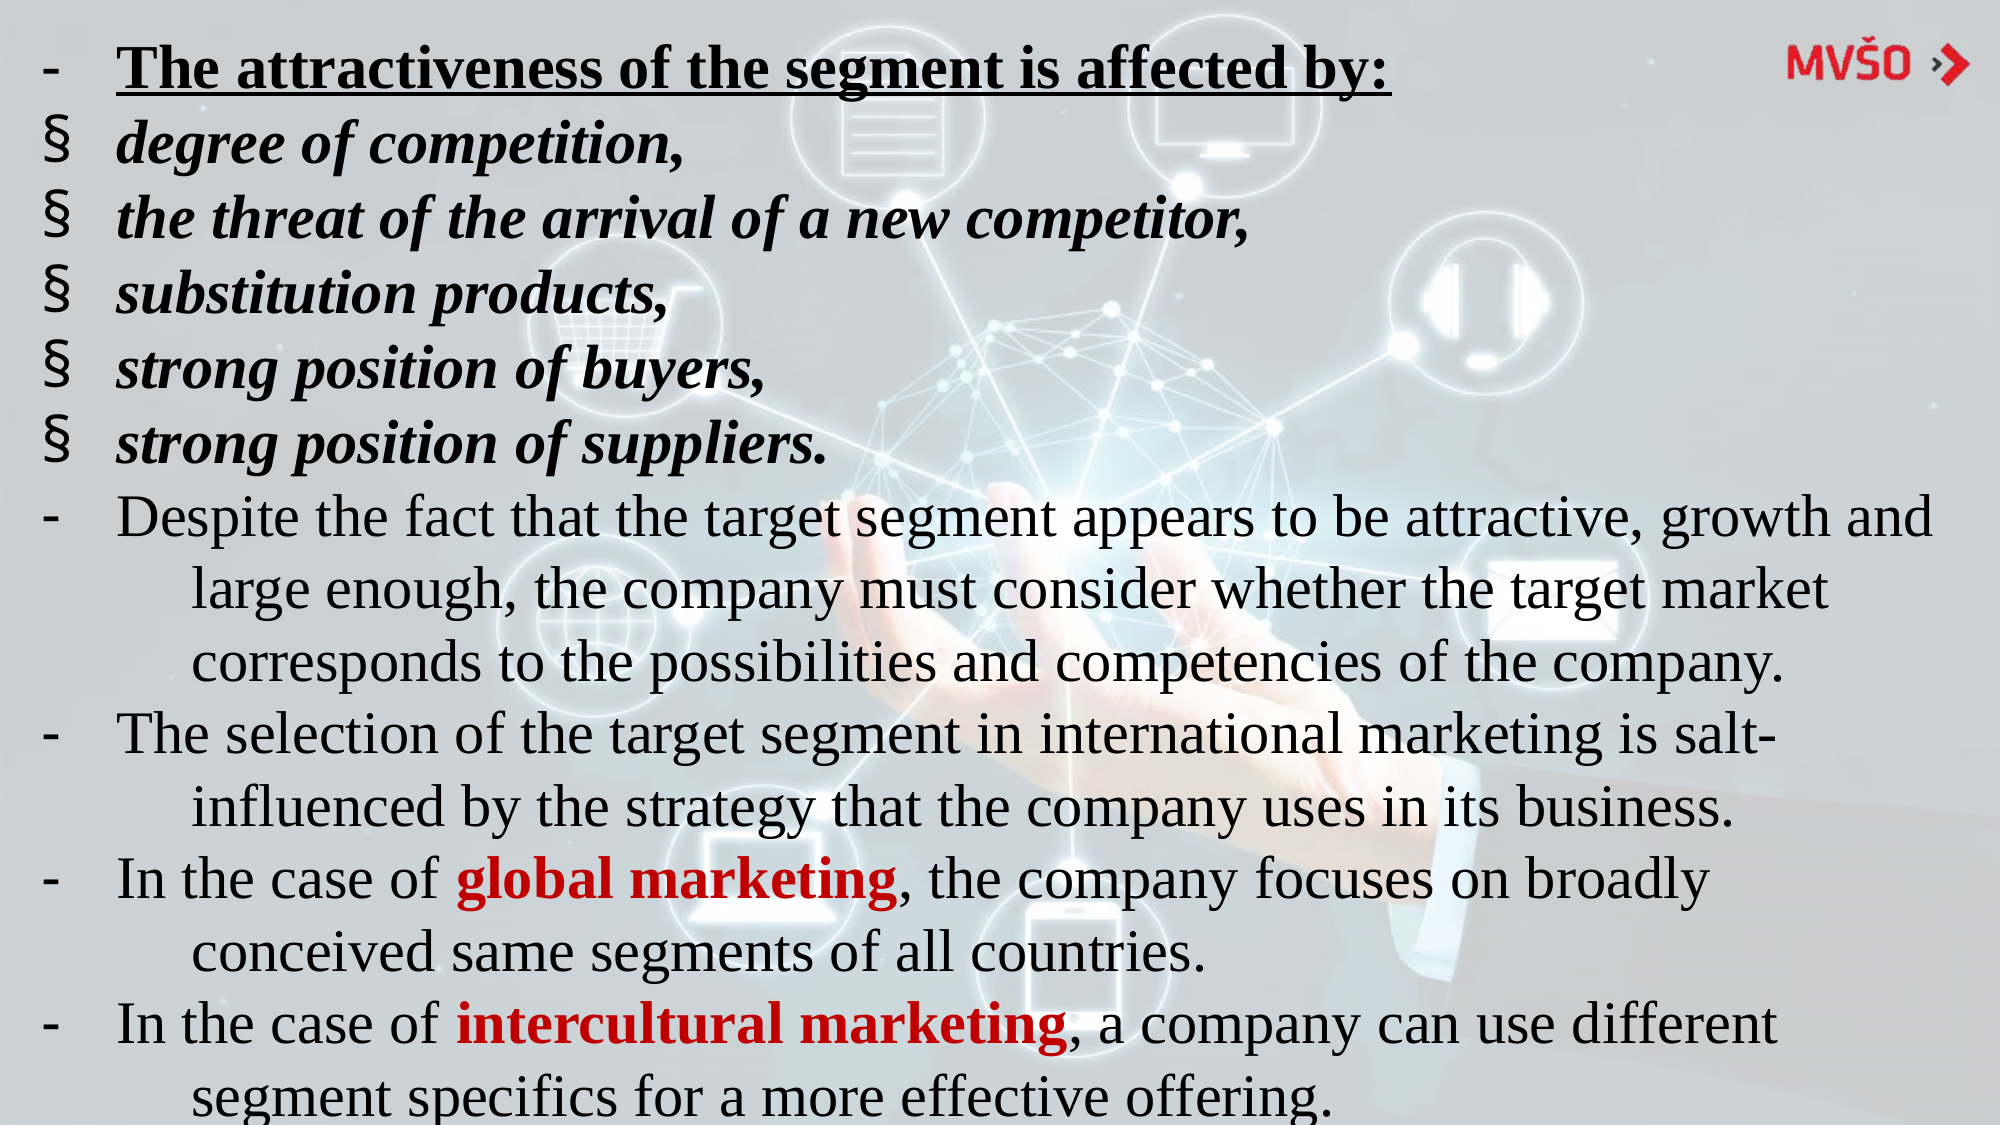

The attractiveness of the segment is affected by:
degree of competition,
the threat of the arrival of a new competitor,
substitution products,
strong position of buyers,
strong position of suppliers.
Despite the fact that the target segment appears to be attractive, growth and large enough, the company must consider whether the target market corresponds to the possibilities and competencies of the company.
The selection of the target segment in international marketing is salt-influenced by the strategy that the company uses in its business.
In the case of global marketing, the company focuses on broadly conceived same segments of all countries.
In the case of intercultural marketing, a company can use different segment specifics for a more effective offering.